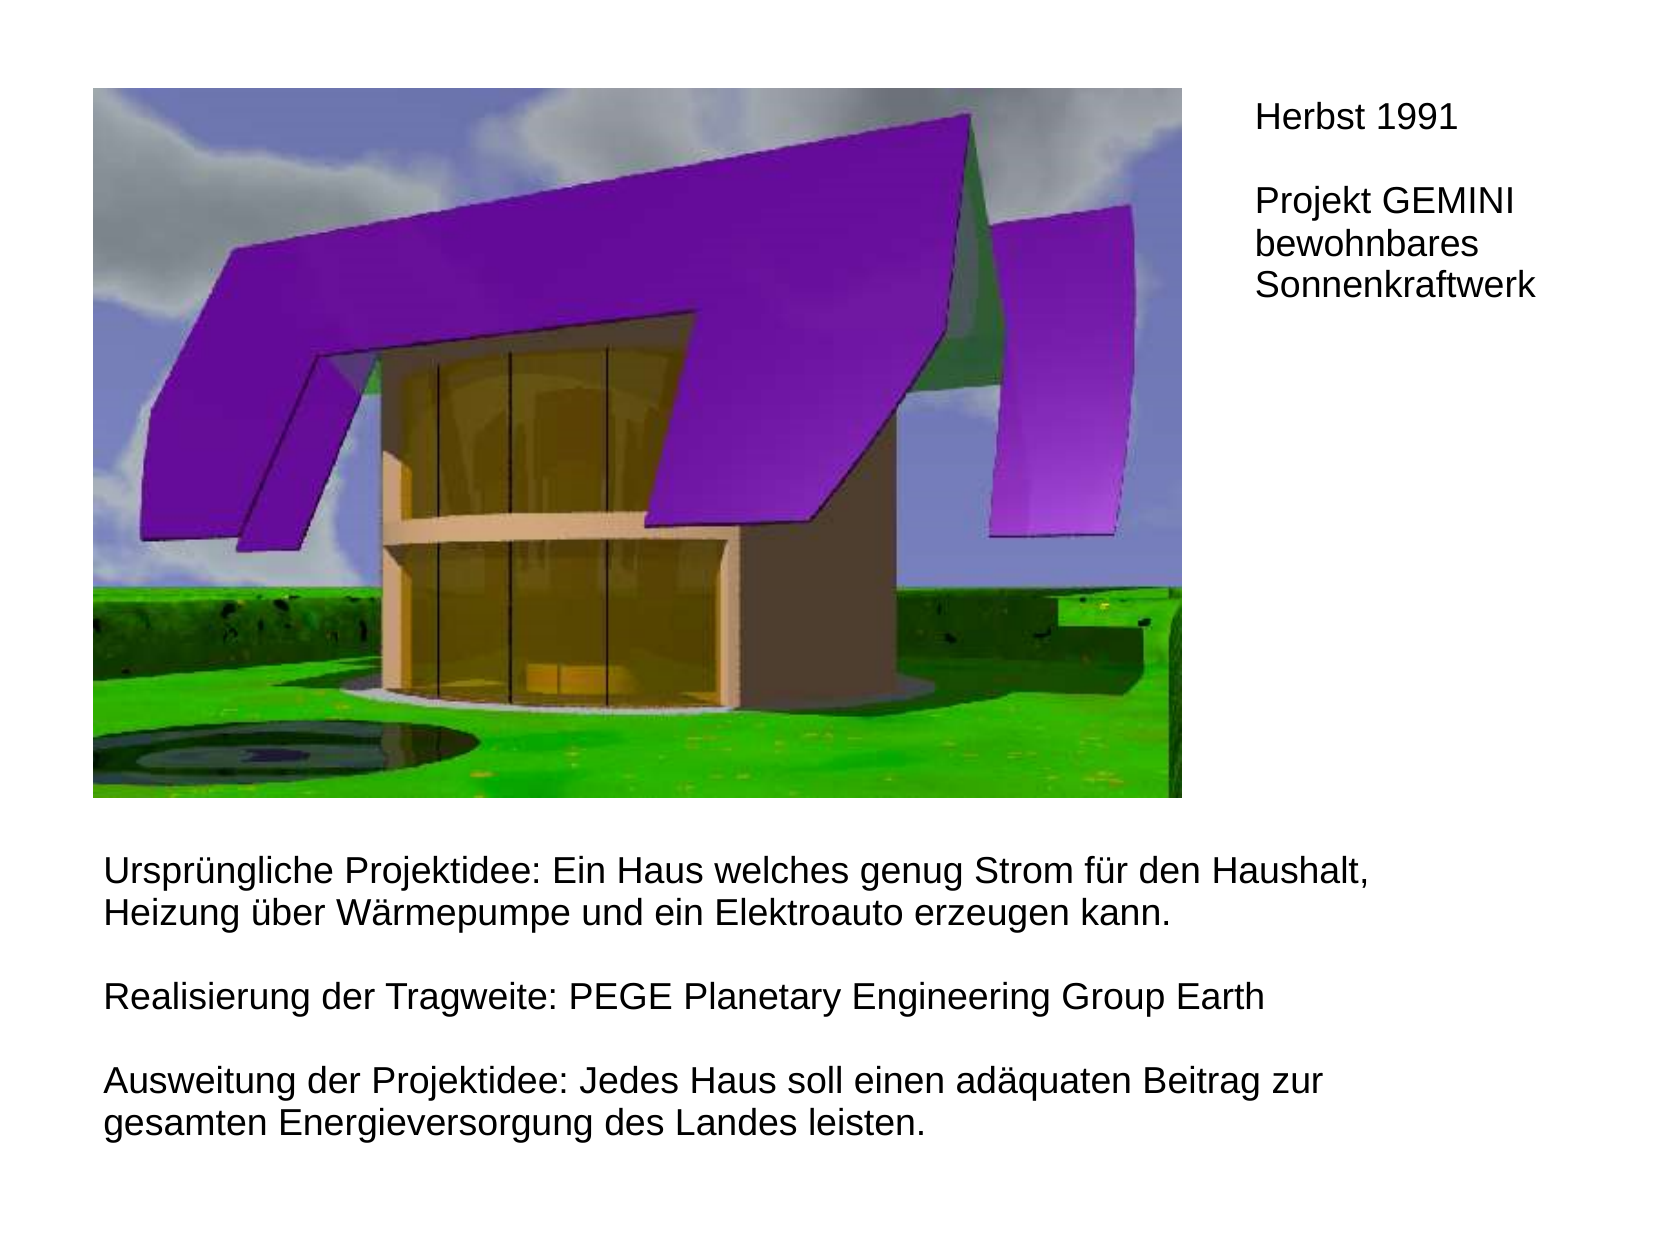

Herbst 1991
Projekt GEMINI
bewohnbares
Sonnenkraftwerk
Ursprüngliche Projektidee: Ein Haus welches genug Strom für den Haushalt,
Heizung über Wärmepumpe und ein Elektroauto erzeugen kann.
Realisierung der Tragweite: PEGE Planetary Engineering Group Earth
Ausweitung der Projektidee: Jedes Haus soll einen adäquaten Beitrag zur
gesamten Energieversorgung des Landes leisten.